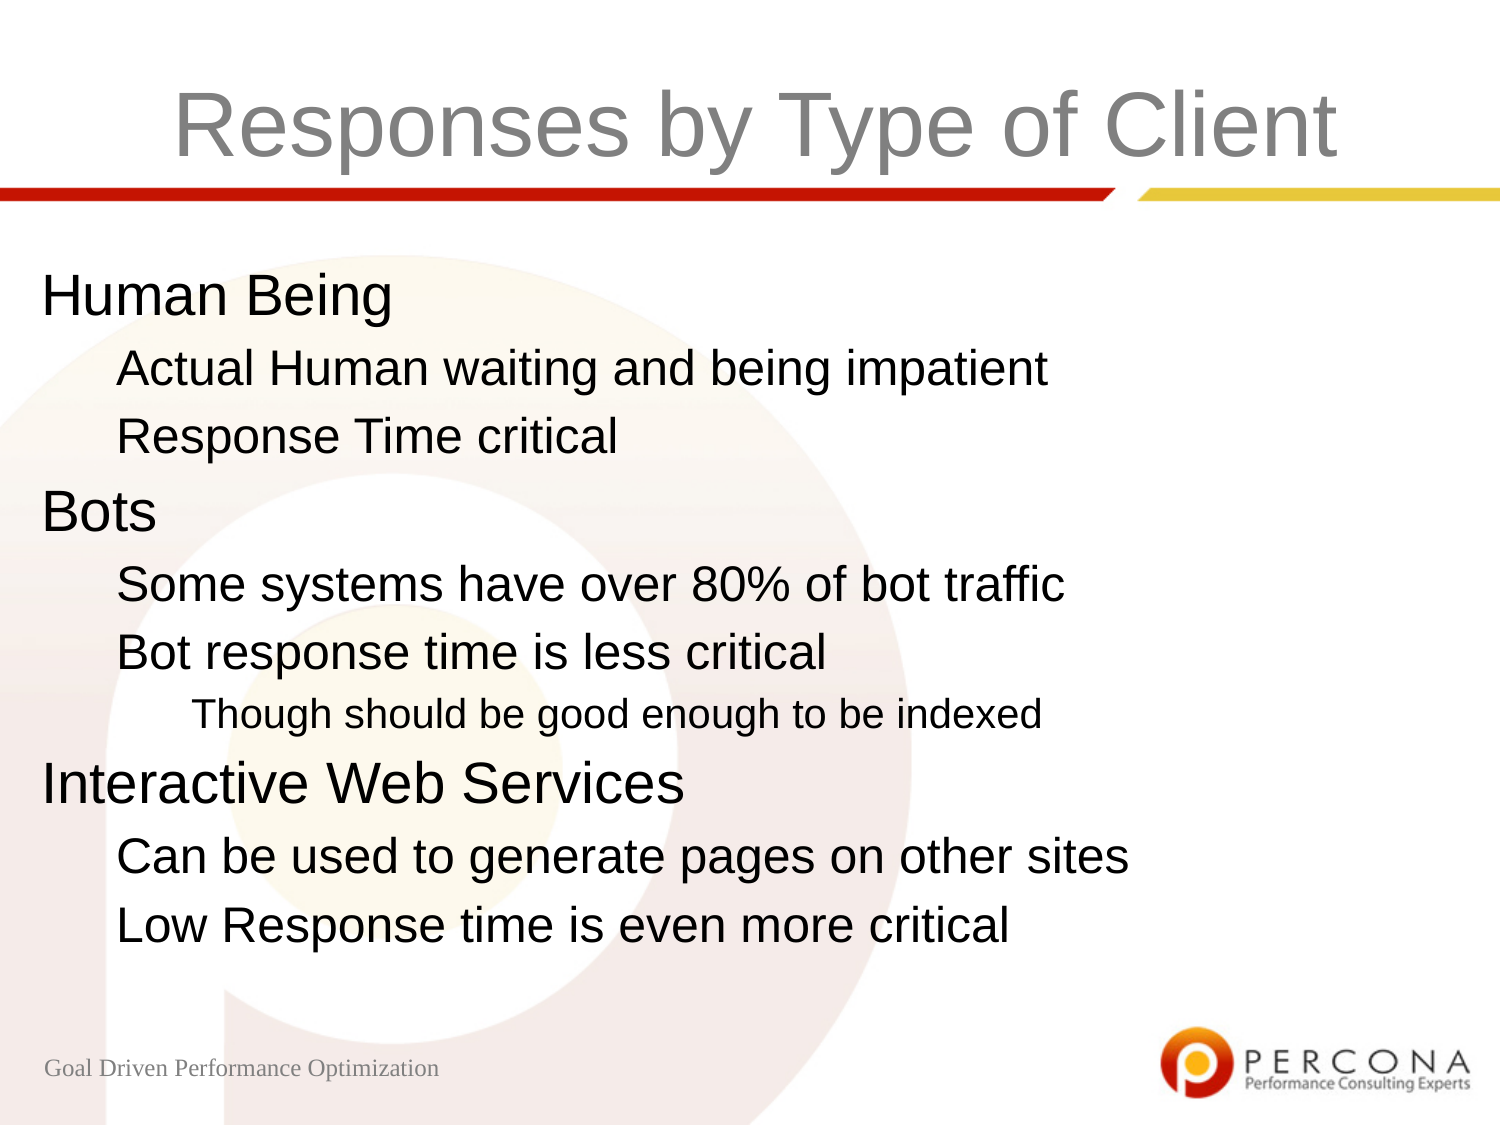

# Responses by Type of Client
Human Being
Actual Human waiting and being impatient
Response Time critical
Bots
Some systems have over 80% of bot traffic
Bot response time is less critical
Though should be good enough to be indexed
Interactive Web Services
Can be used to generate pages on other sites
Low Response time is even more critical